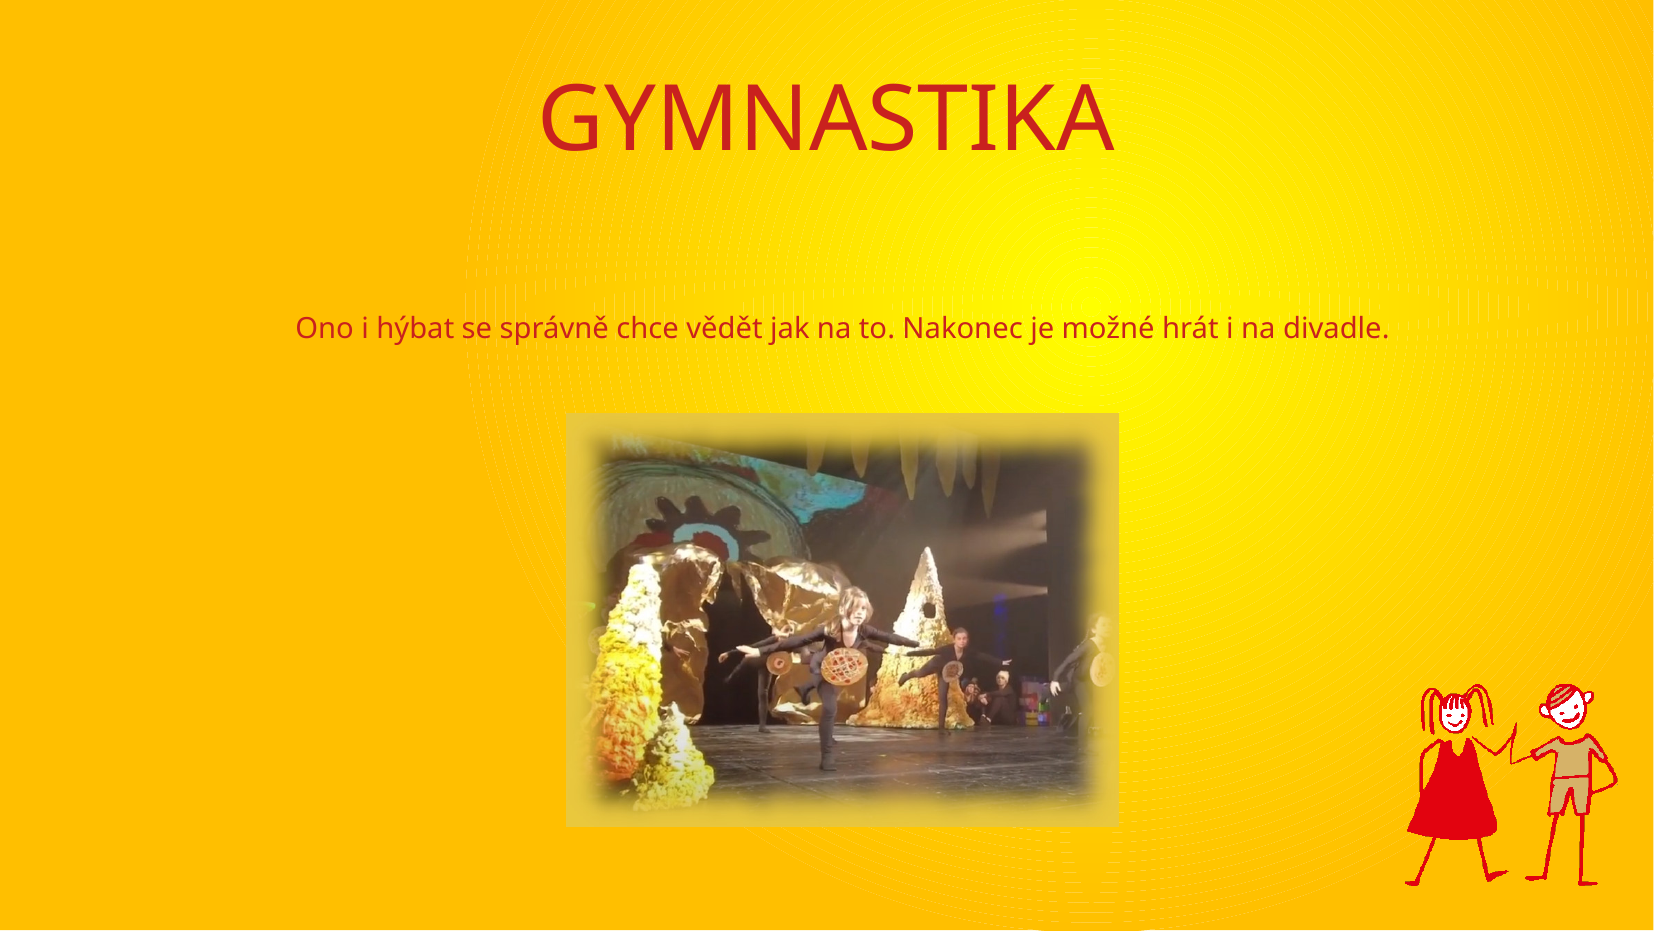

# GYMNASTIKA
Ono i hýbat se správně chce vědět jak na to. Nakonec je možné hrát i na divadle.